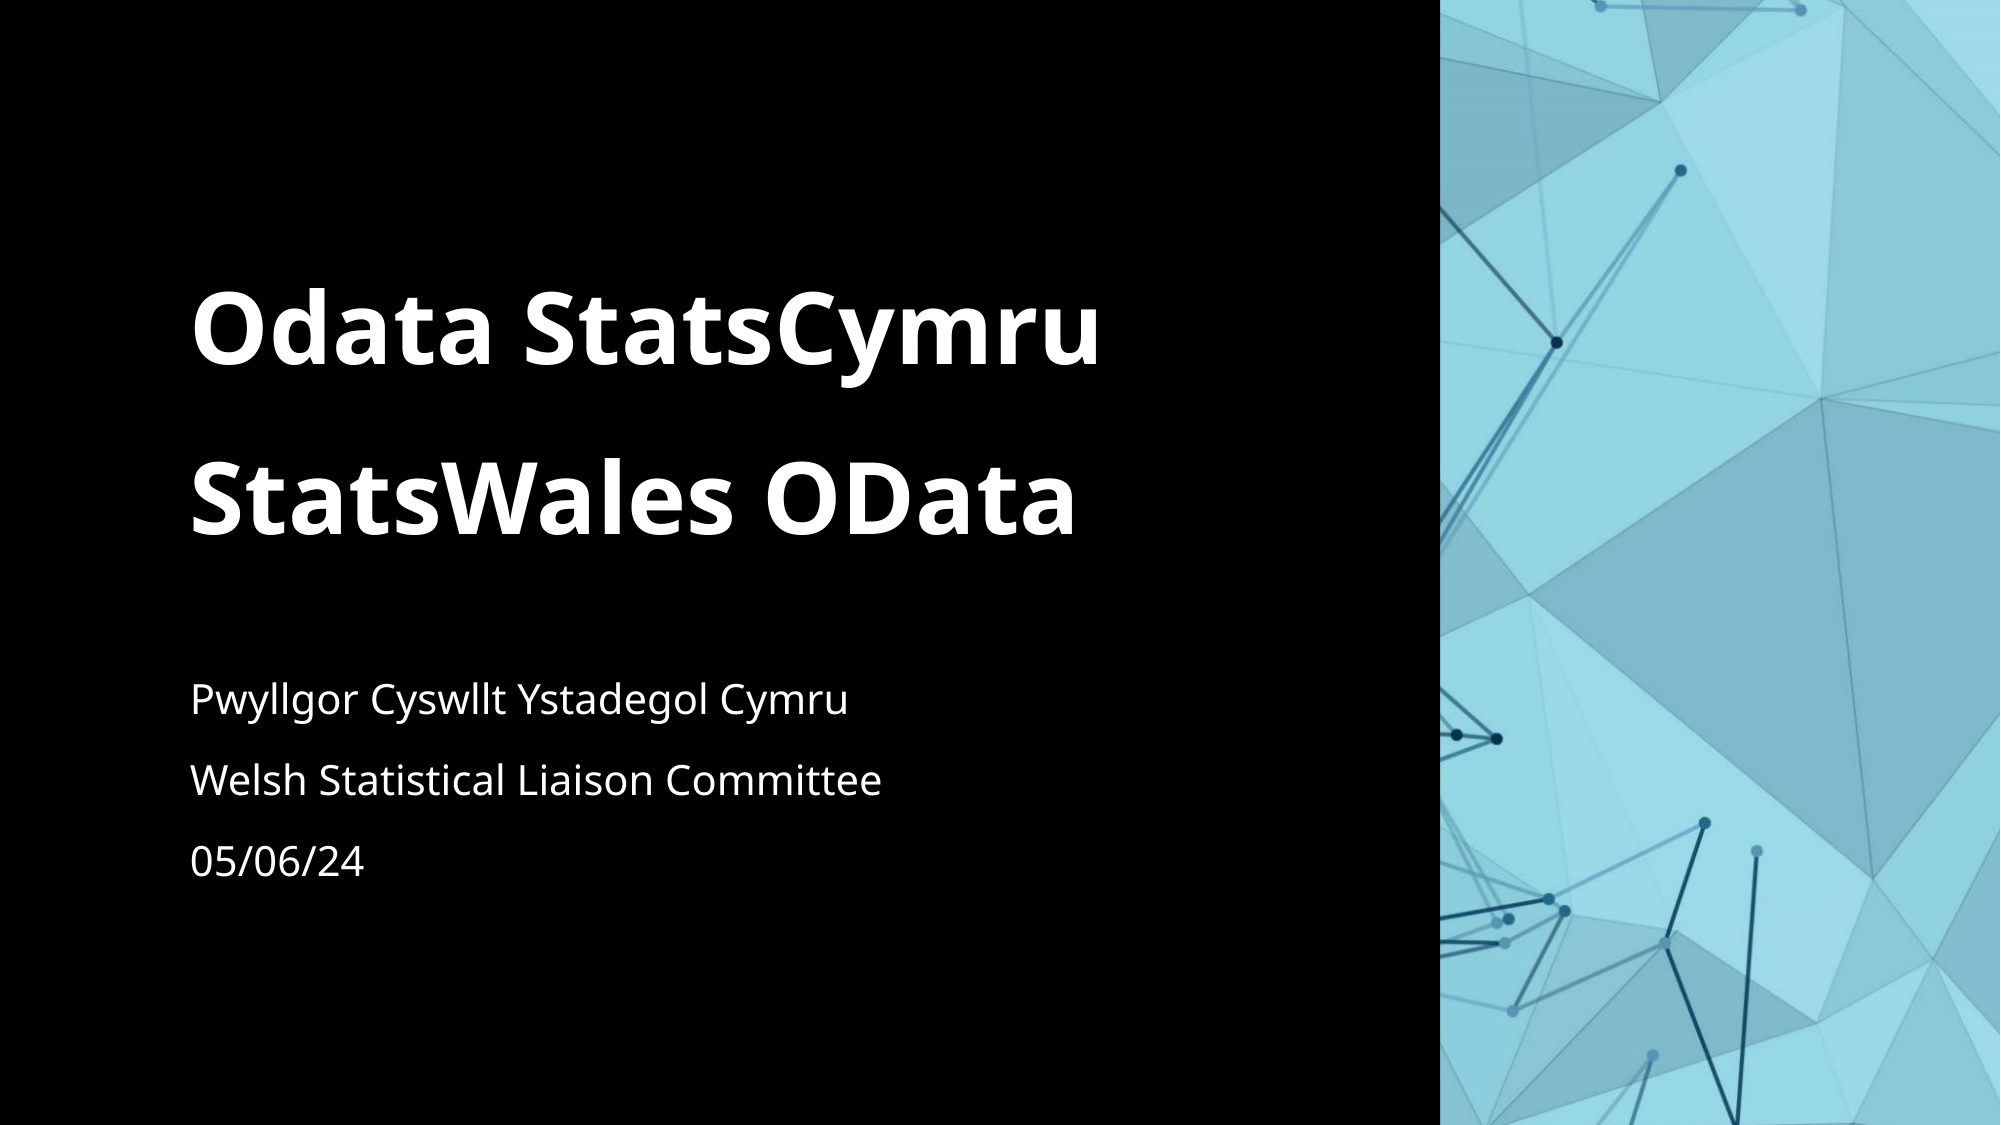

Odata StatsCymru
StatsWales OData
# Pwyllgor Cyswllt Ystadegol Cymru
Welsh Statistical Liaison Committee
05/06/24